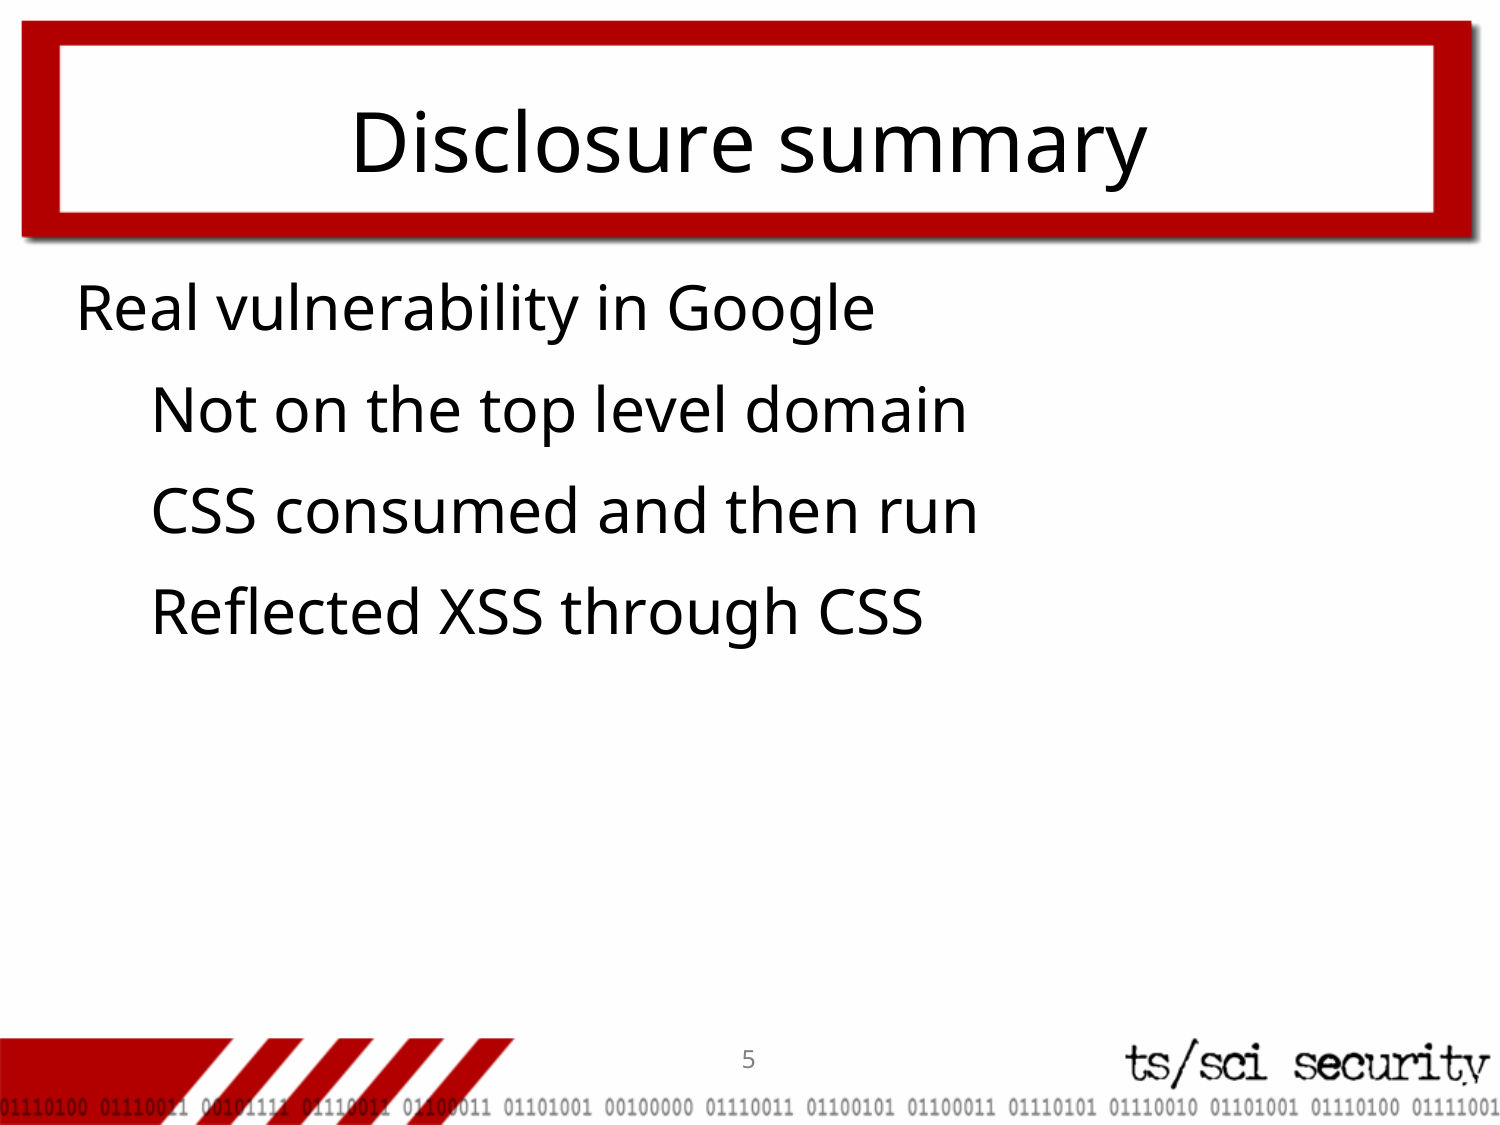

Disclosure summary
Real vulnerability in Google
Not on the top level domain
CSS consumed and then run
Reflected XSS through CSS
5